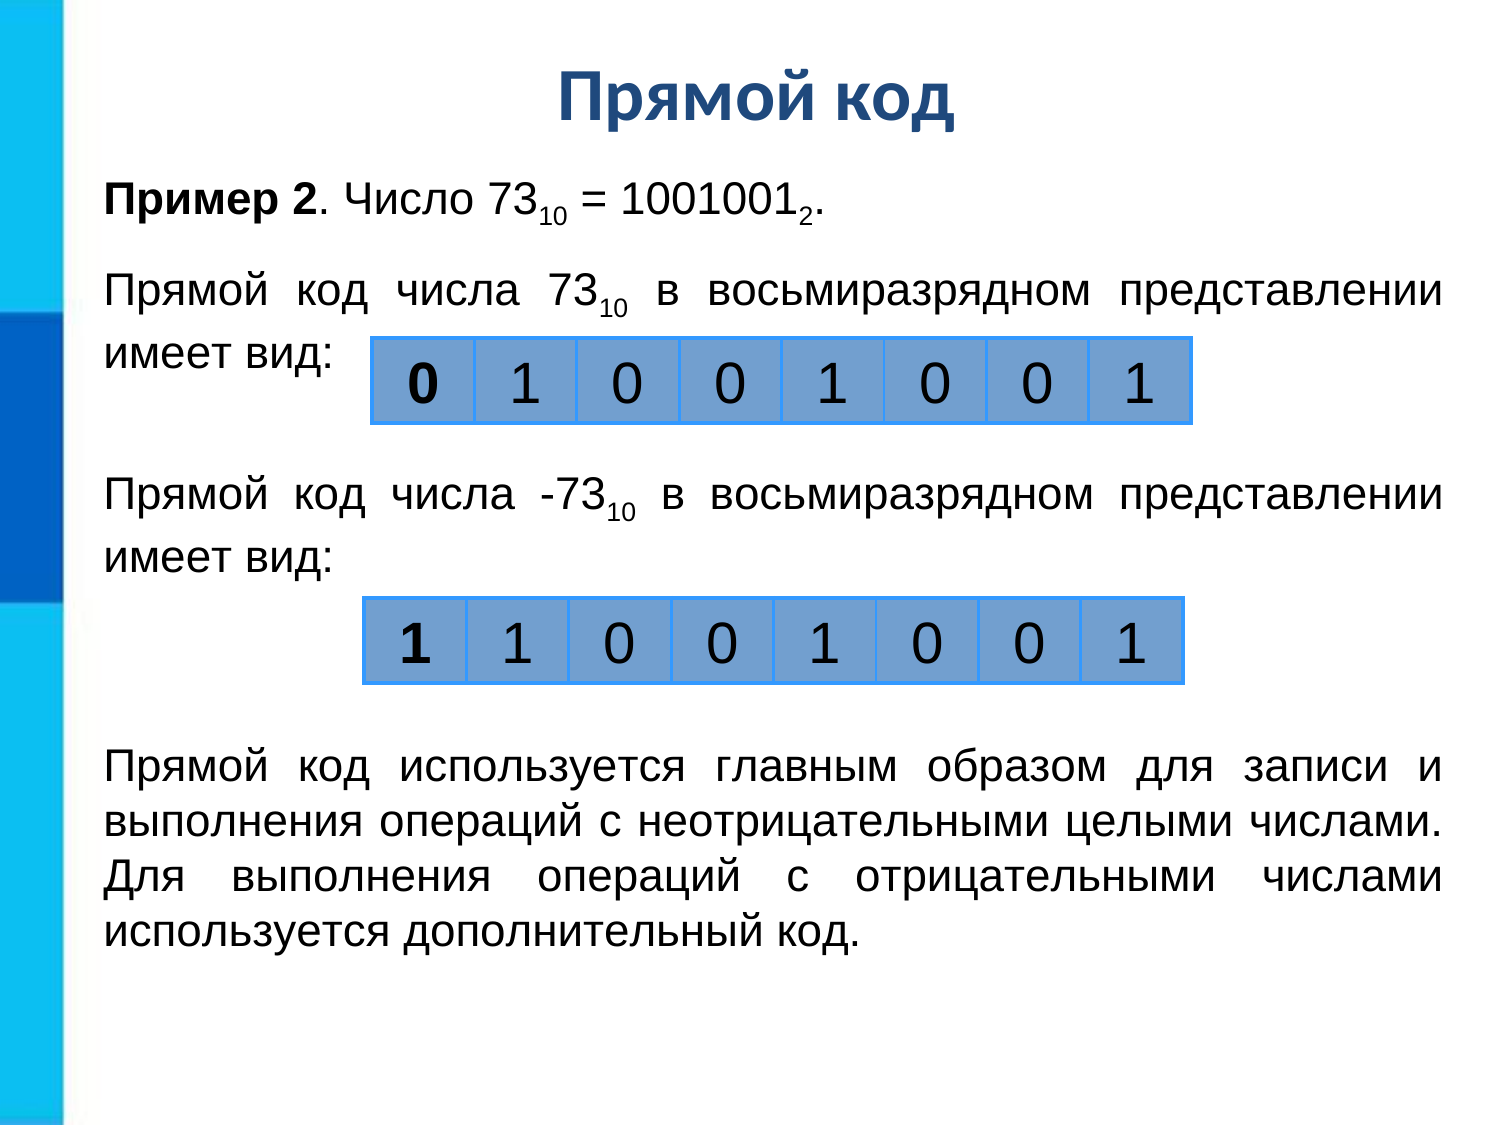

Прямой код
Пример 2. Число 7310 = 10010012.
Прямой код числа 7310 в восьмиразрядном представлении имеет вид:
| 0 | 1 | 0 | 0 | 1 | 0 | 0 | 1 |
| --- | --- | --- | --- | --- | --- | --- | --- |
Прямой код числа -7310 в восьмиразрядном представлении имеет вид:
| 1 | 1 | 0 | 0 | 1 | 0 | 0 | 1 |
| --- | --- | --- | --- | --- | --- | --- | --- |
Прямой код используется главным образом для записи и выполнения операций с неотрицательными целыми числами. Для выполнения операций с отрицательными числами используется дополнительный код.